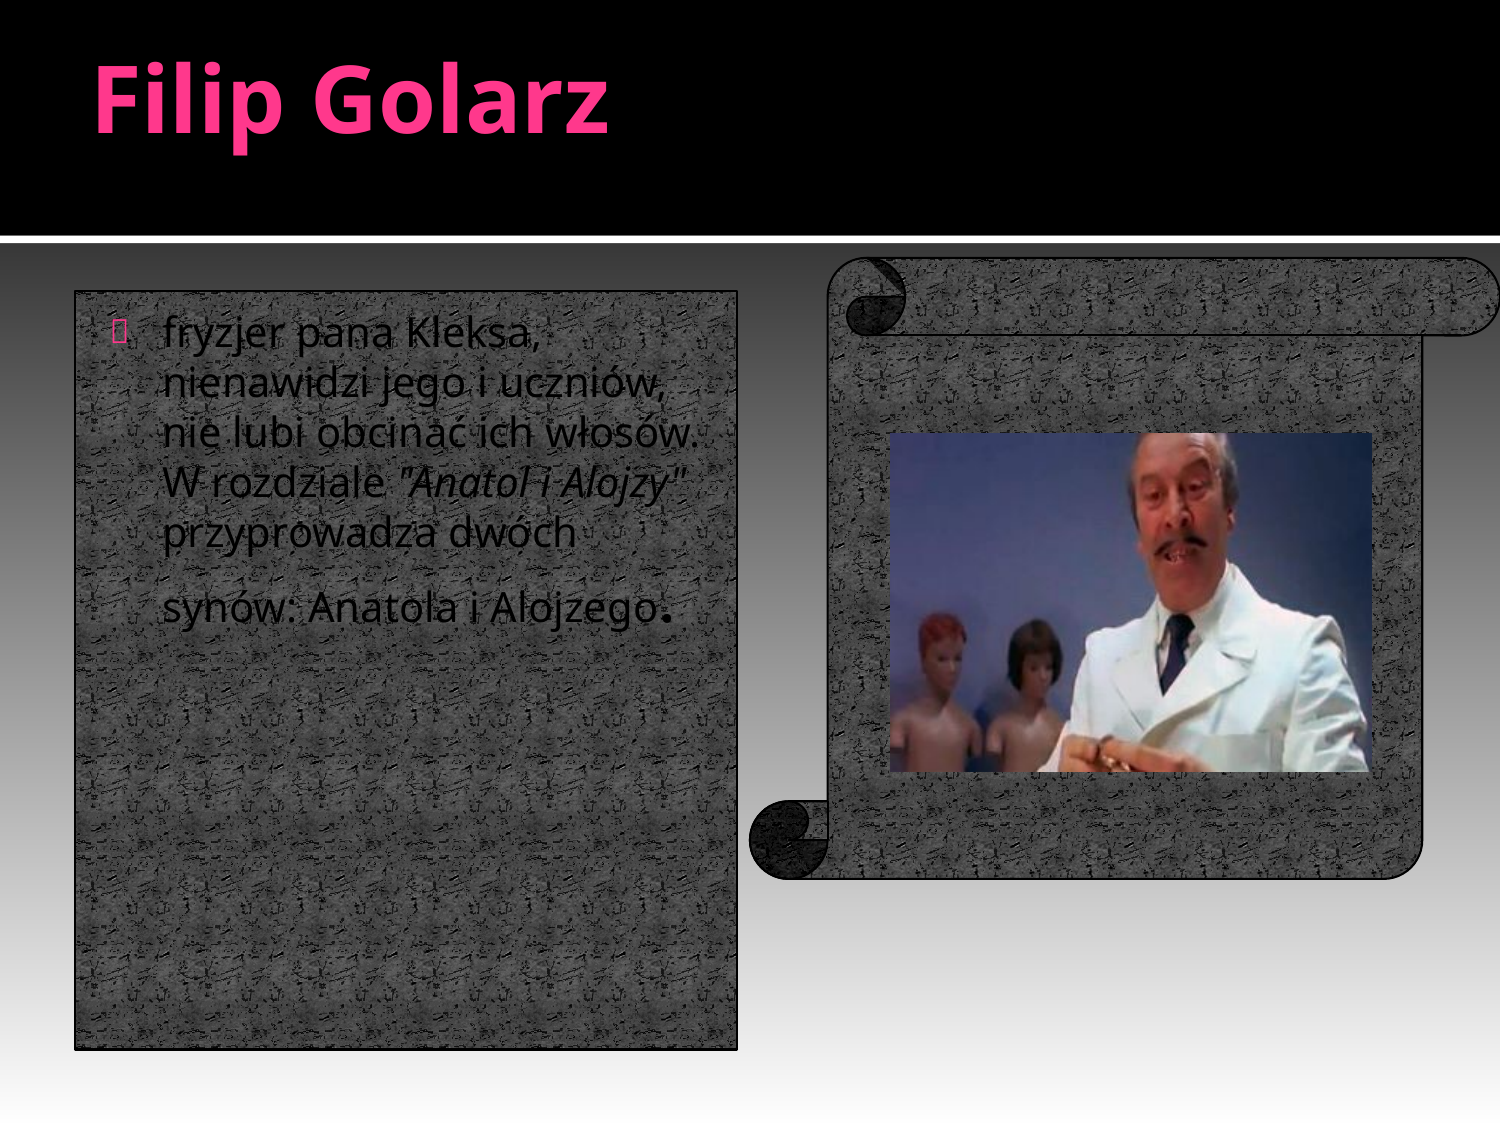

# Filip Golarz
fryzjer pana Kleksa, nienawidzi jego i uczniów, nie lubi obcinać ich włosów. W rozdziale "Anatol i Alojzy" przyprowadza dwóch synów: Anatola i Alojzego.